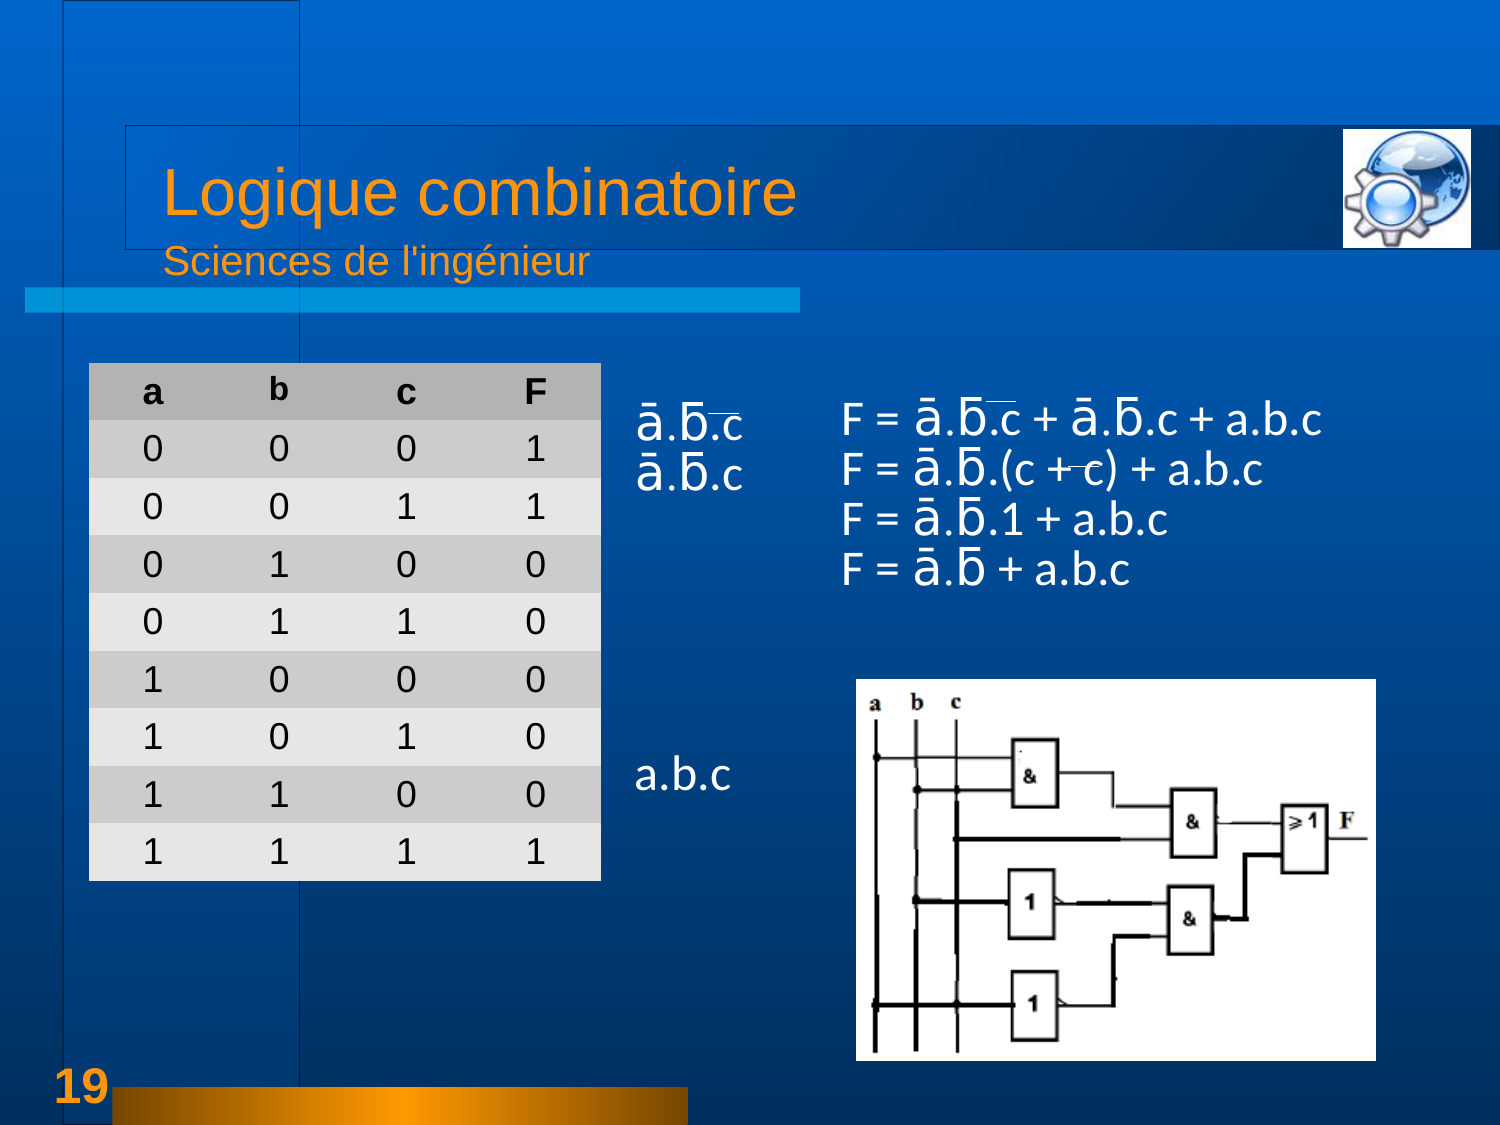

| a | b | c | F |
| --- | --- | --- | --- |
| 0 | 0 | 0 | 1 |
| 0 | 0 | 1 | 1 |
| 0 | 1 | 0 | 0 |
| 0 | 1 | 1 | 0 |
| 1 | 0 | 0 | 0 |
| 1 | 0 | 1 | 0 |
| 1 | 1 | 0 | 0 |
| 1 | 1 | 1 | 1 |
F = ā.ƃ.c + ā.ƃ.c + a.b.c
F = ā.ƃ.(c + c) + a.b.c
F = ā.ƃ.1 + a.b.c
F = ā.ƃ + a.b.c
ā.ƃ.c
ā.ƃ.c
a.b.c